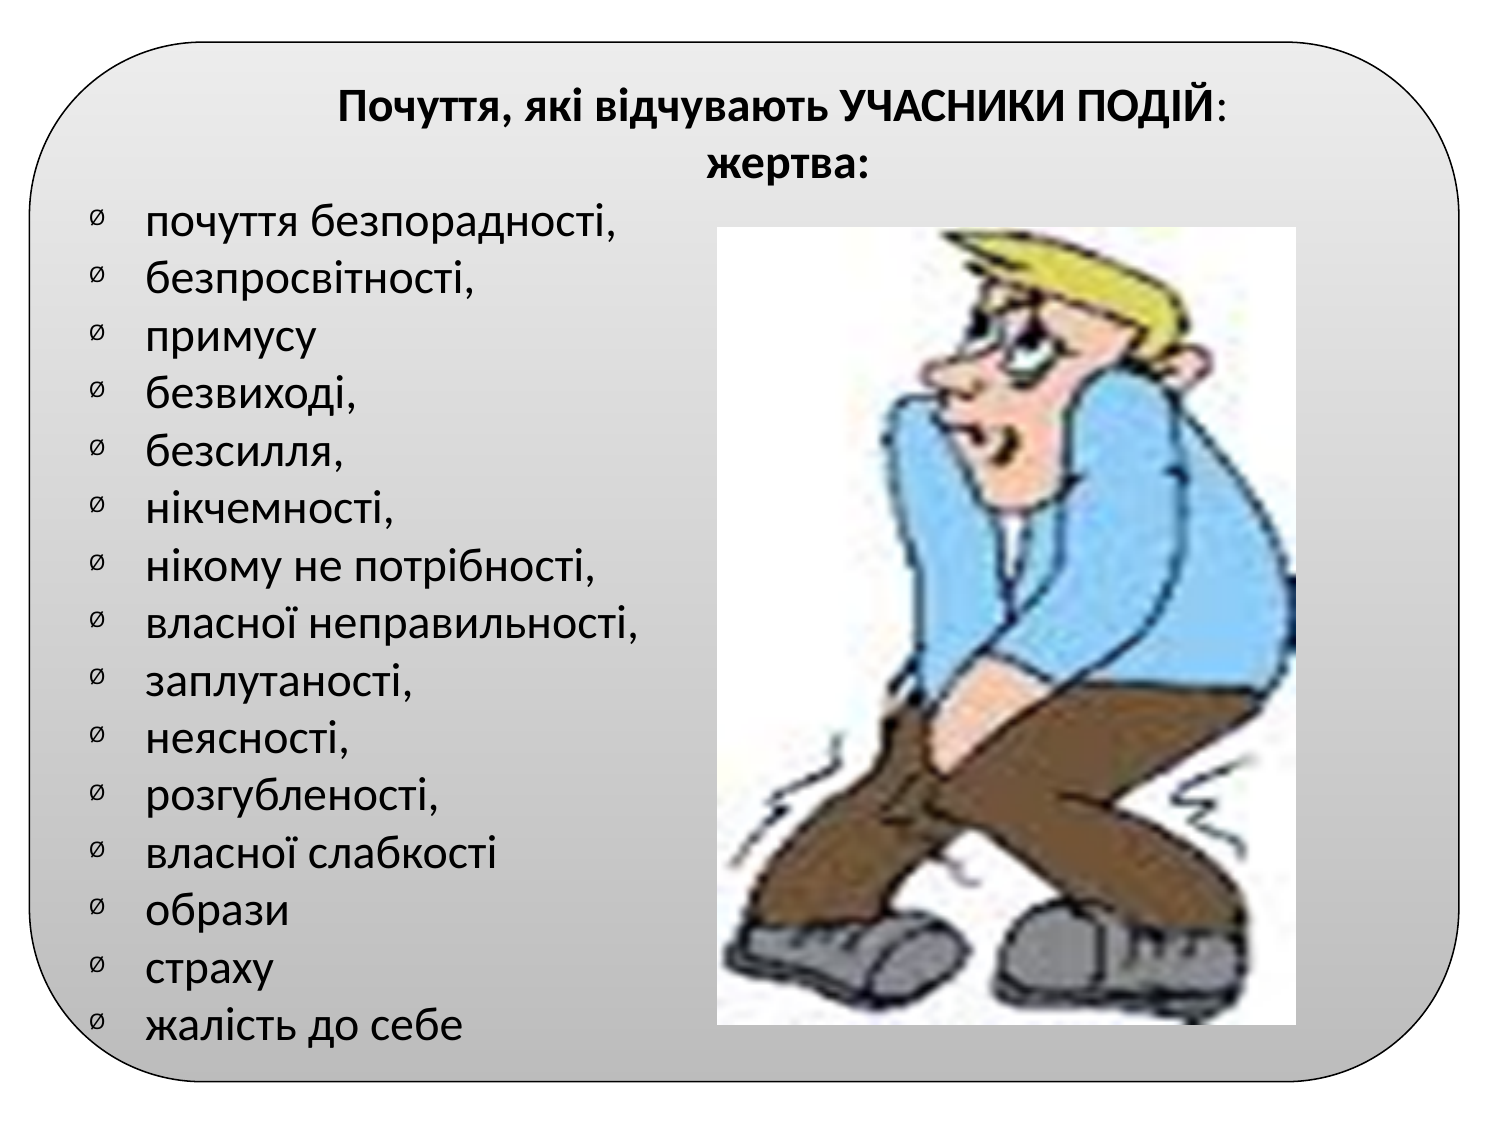

Почуття, які відчувають УЧАСНИКИ ПОДІЙ:
жертва:
почуття безпорадності,
безпросвітності,
примусу
безвиході,
безсилля,
нікчемності,
нікому не потрібності,
власної неправильності,
заплутаності,
неясності,
розгубленості,
власної слабкості
образи
страху
жалість до себе